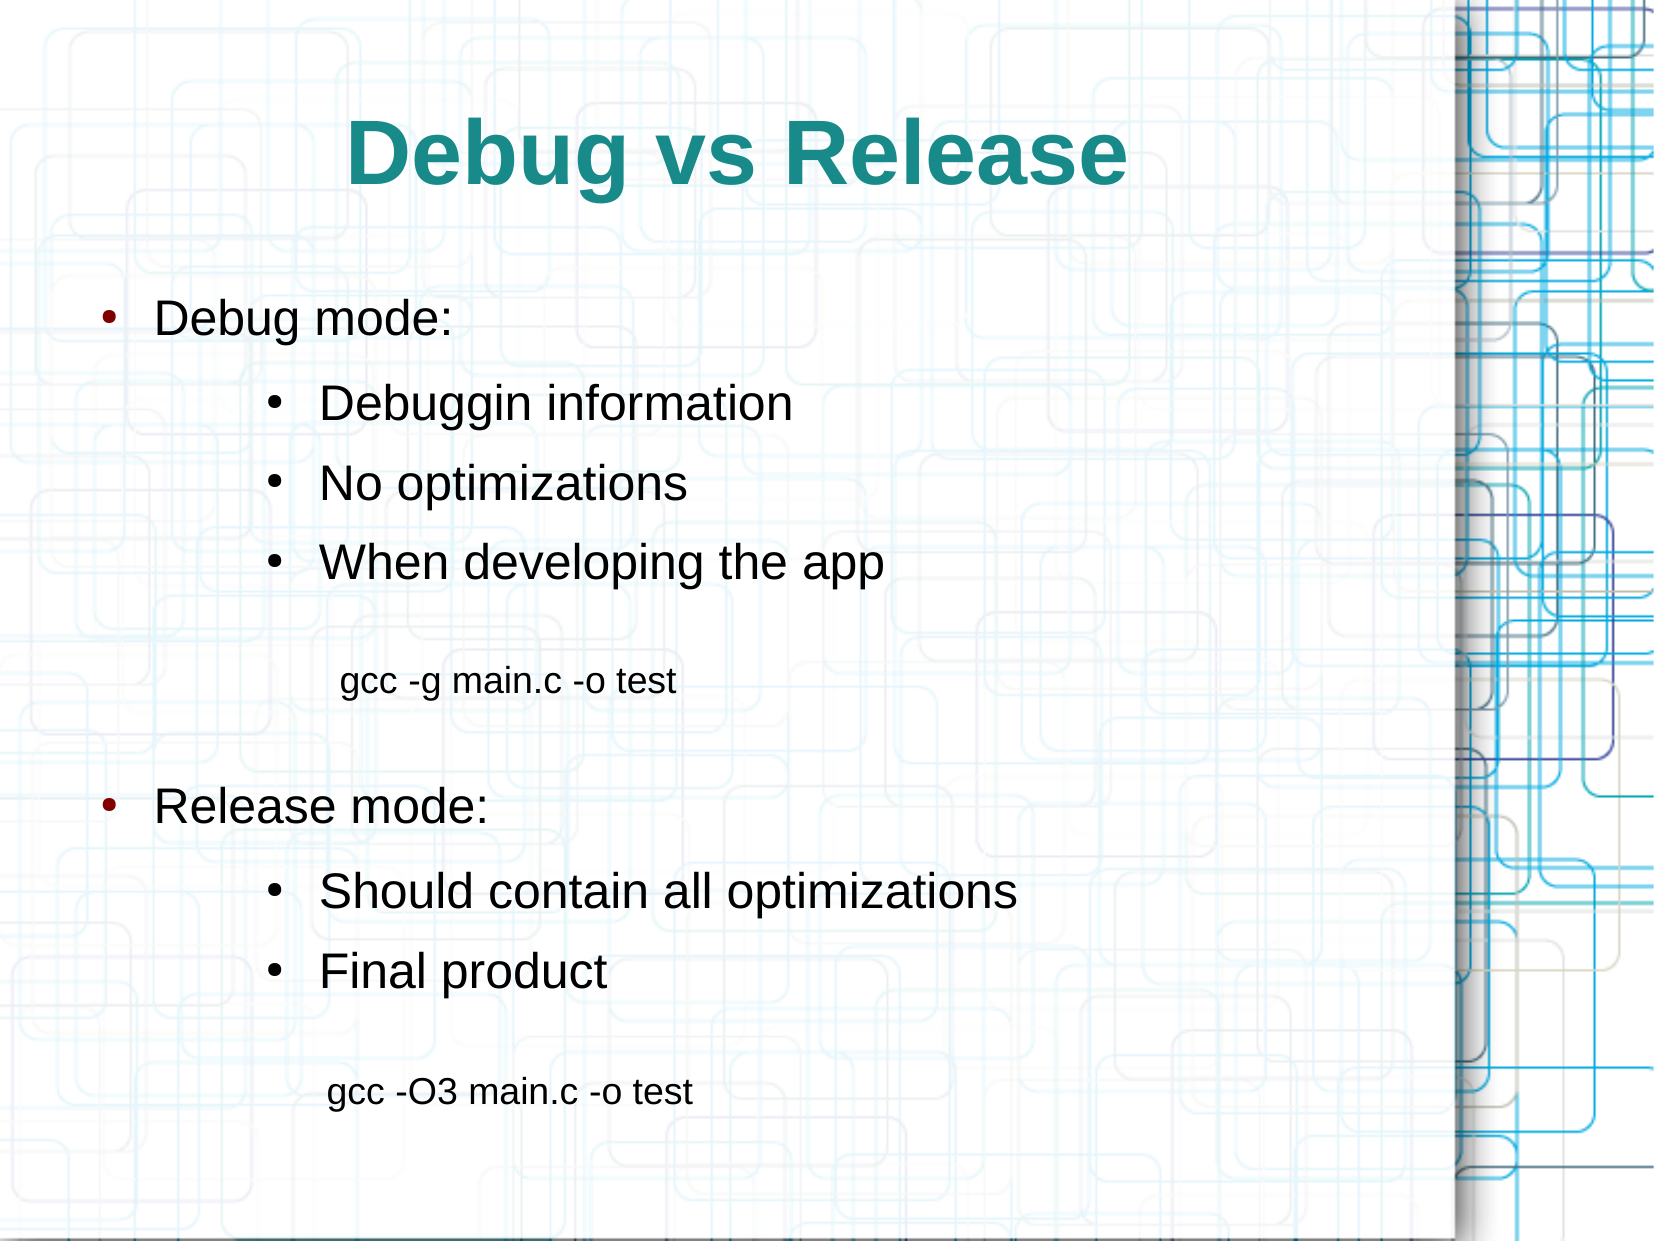

# Debug vs Release
Debug mode:
Debuggin information
No optimizations
When developing the app
Release mode:
Should contain all optimizations
Final product
gcc -g main.c -o test
gcc -O3 main.c -o test